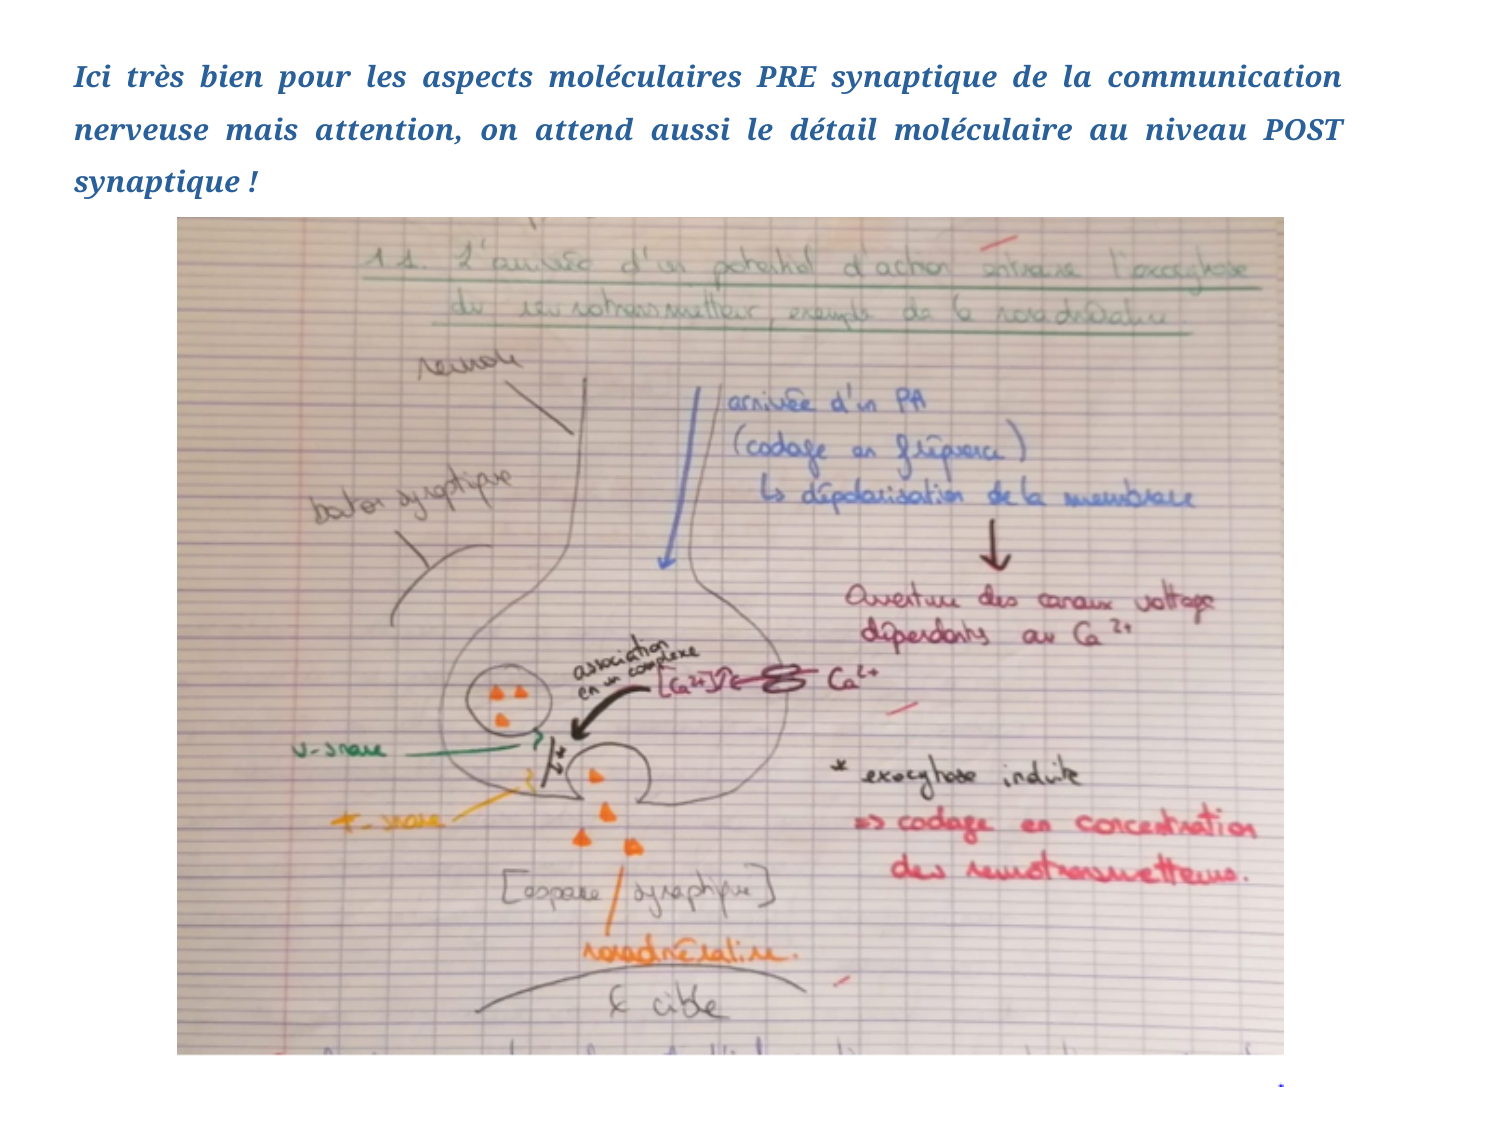

Ici très bien pour les aspects moléculaires PRE synaptique de la communication nerveuse mais attention, on attend aussi le détail moléculaire au niveau POST synaptique !